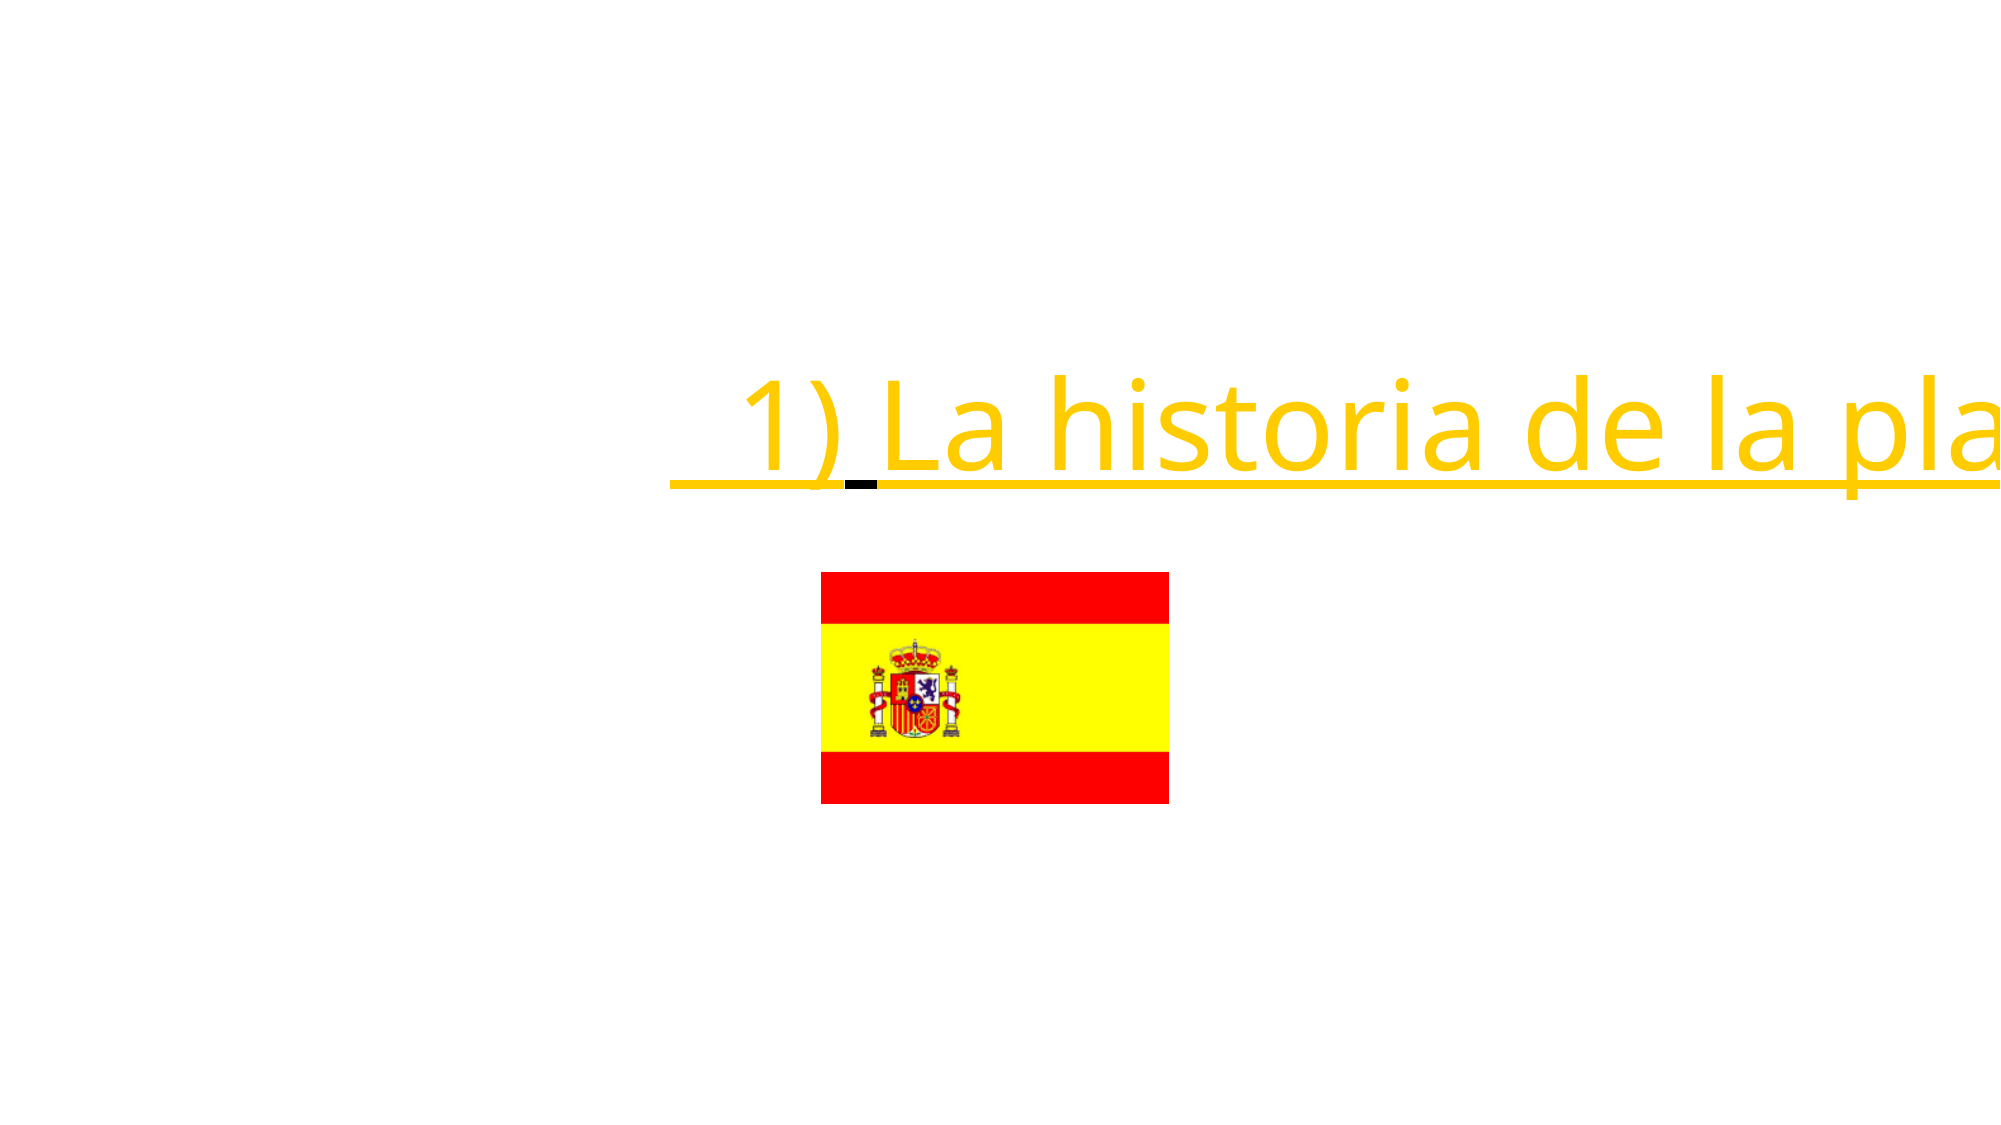

# 1) La historia de la plaza